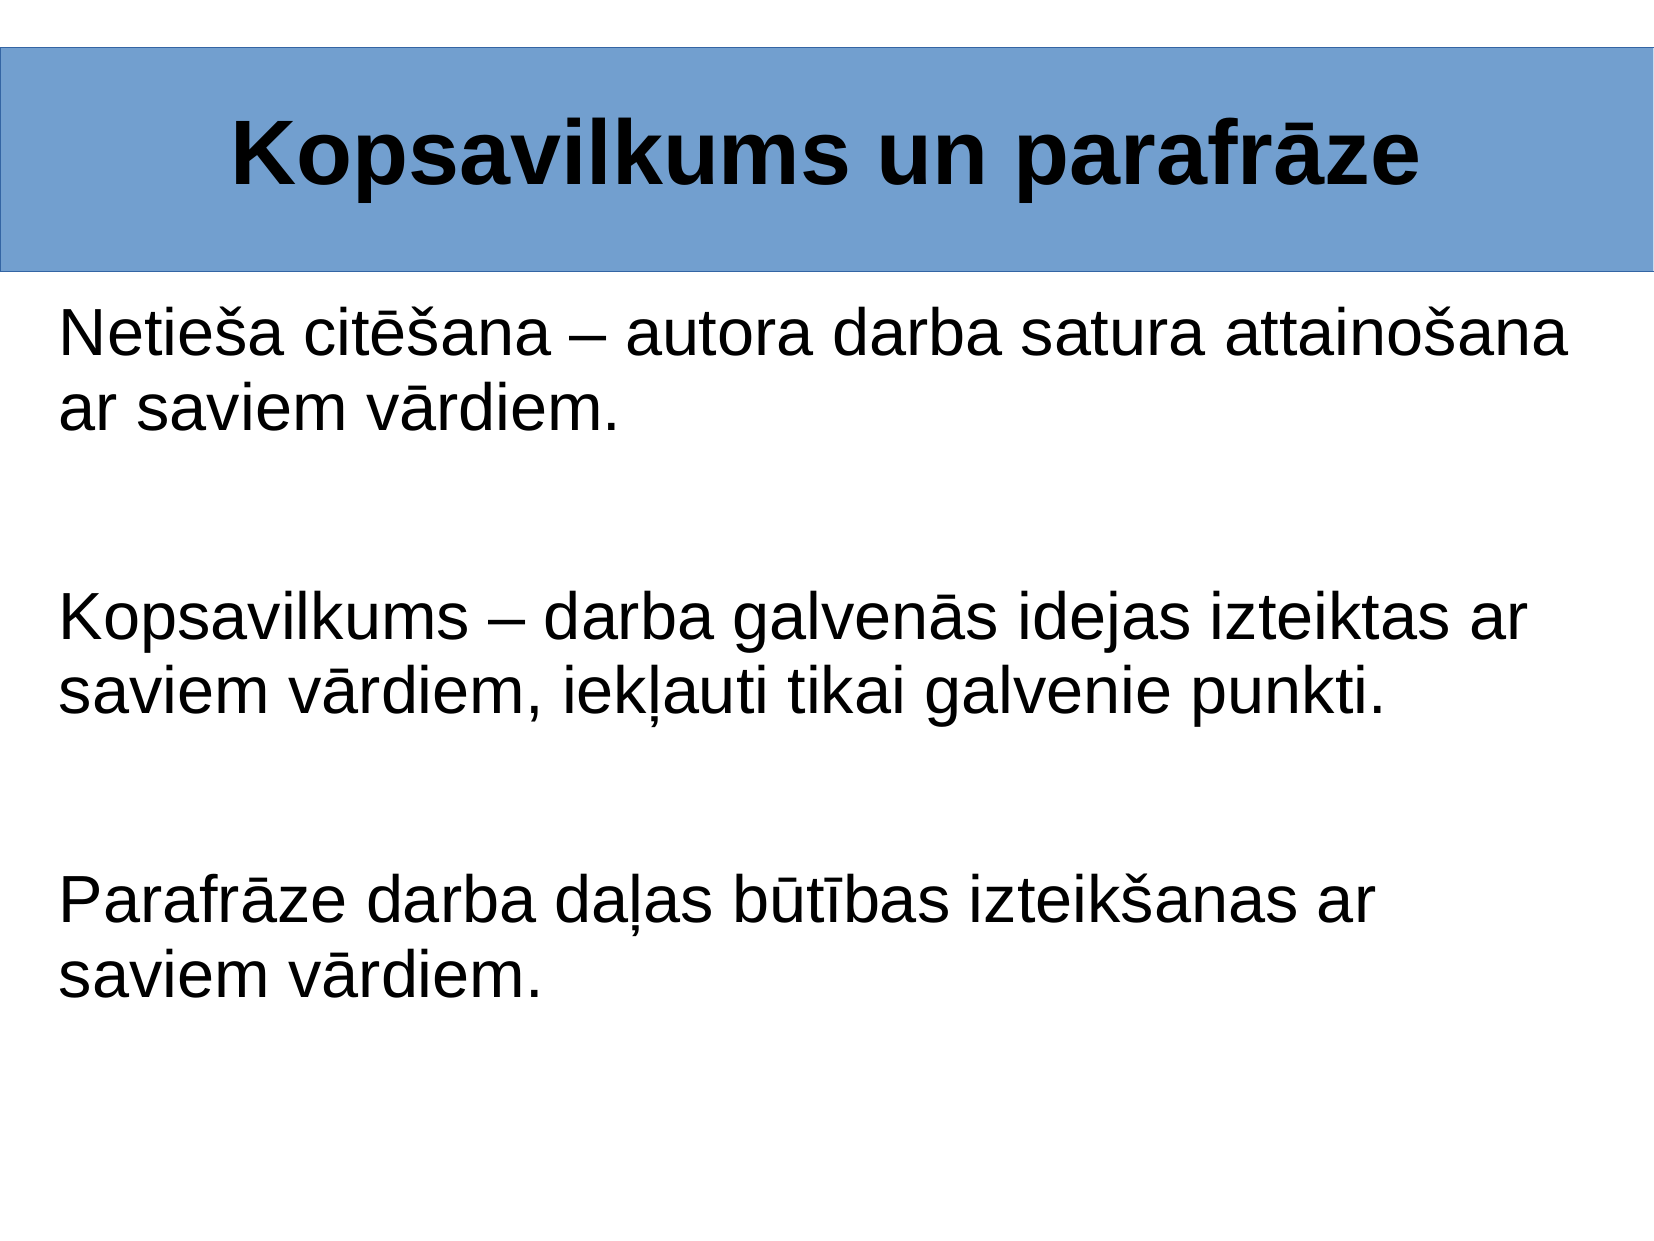

# Kopsavilkums un parafrāze
Netieša citēšana – autora darba satura attainošana ar saviem vārdiem.
Kopsavilkums – darba galvenās idejas izteiktas ar saviem vārdiem, iekļauti tikai galvenie punkti.
Parafrāze darba daļas būtības izteikšanas ar saviem vārdiem.